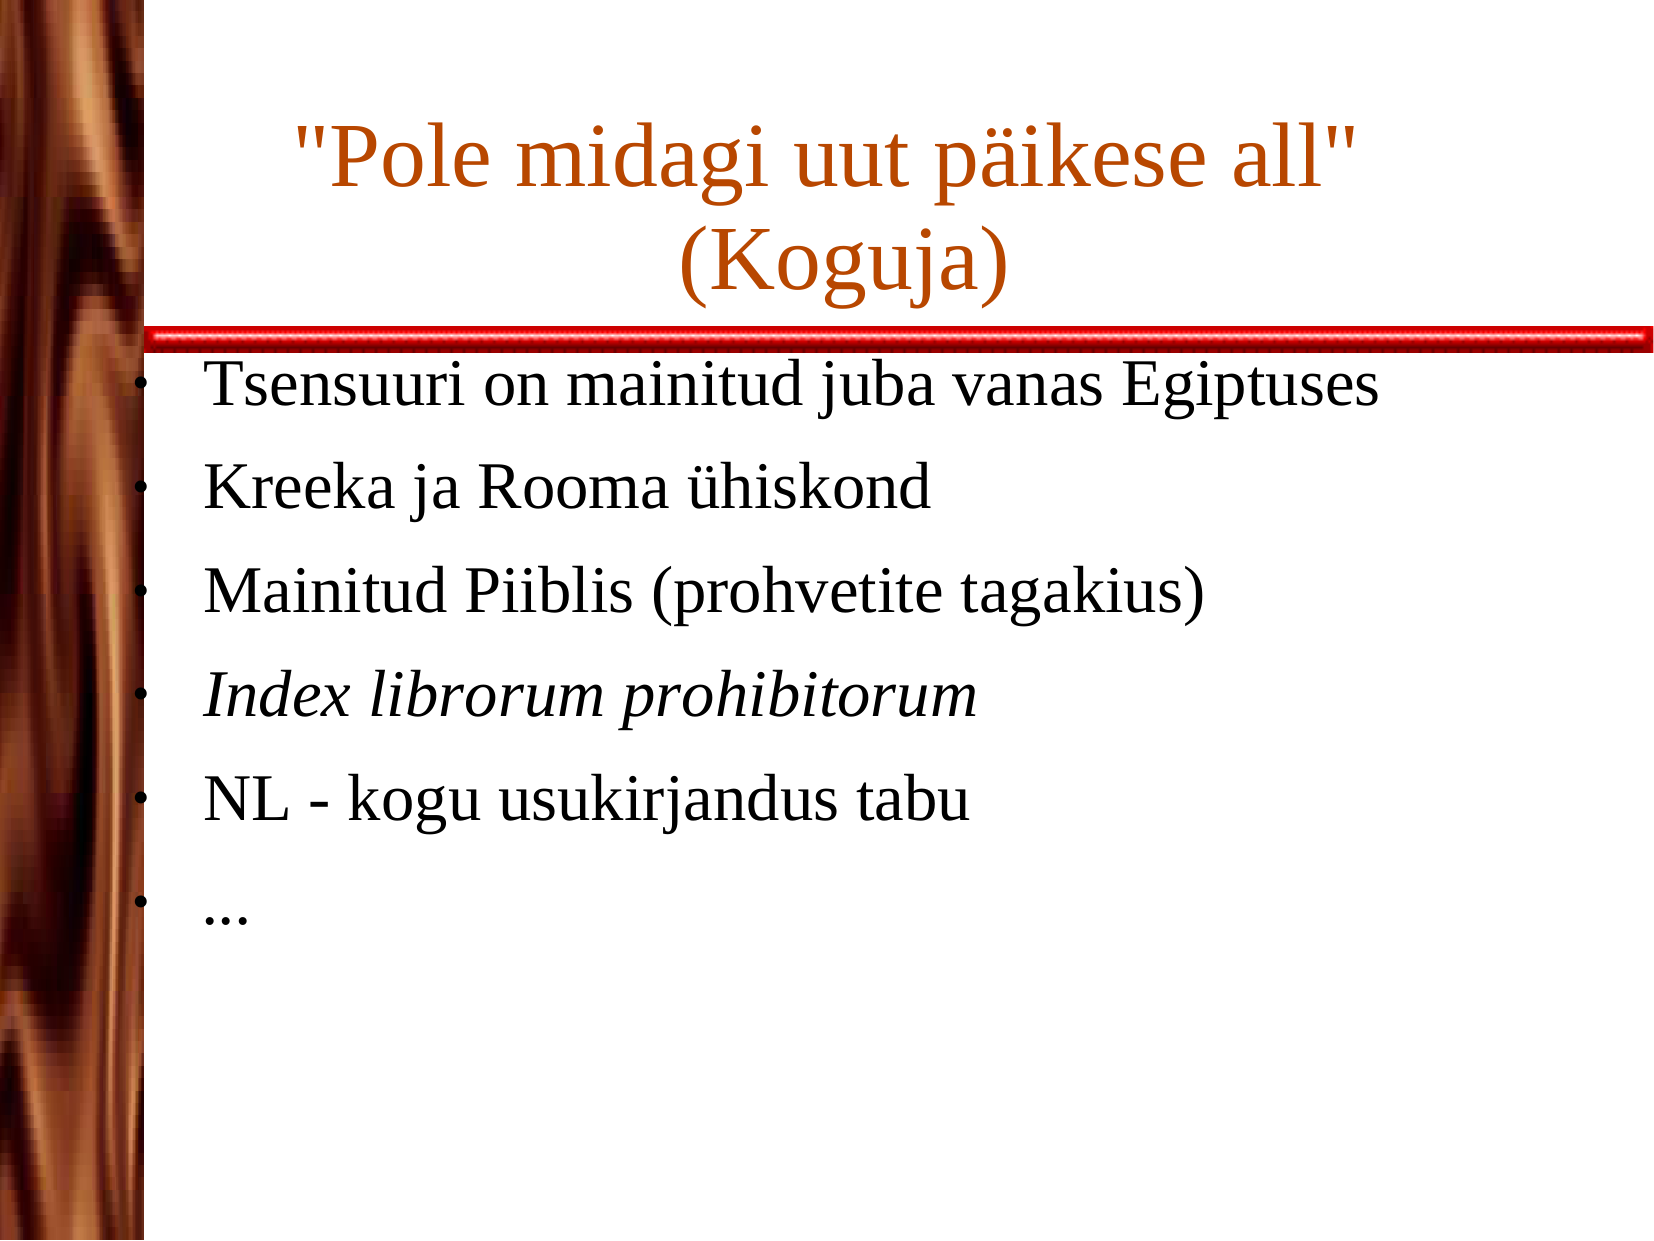

# "Pole midagi uut päikese all" (Koguja)
Tsensuuri on mainitud juba vanas Egiptuses
Kreeka ja Rooma ühiskond
Mainitud Piiblis (prohvetite tagakius)
Index librorum prohibitorum
NL - kogu usukirjandus tabu
...